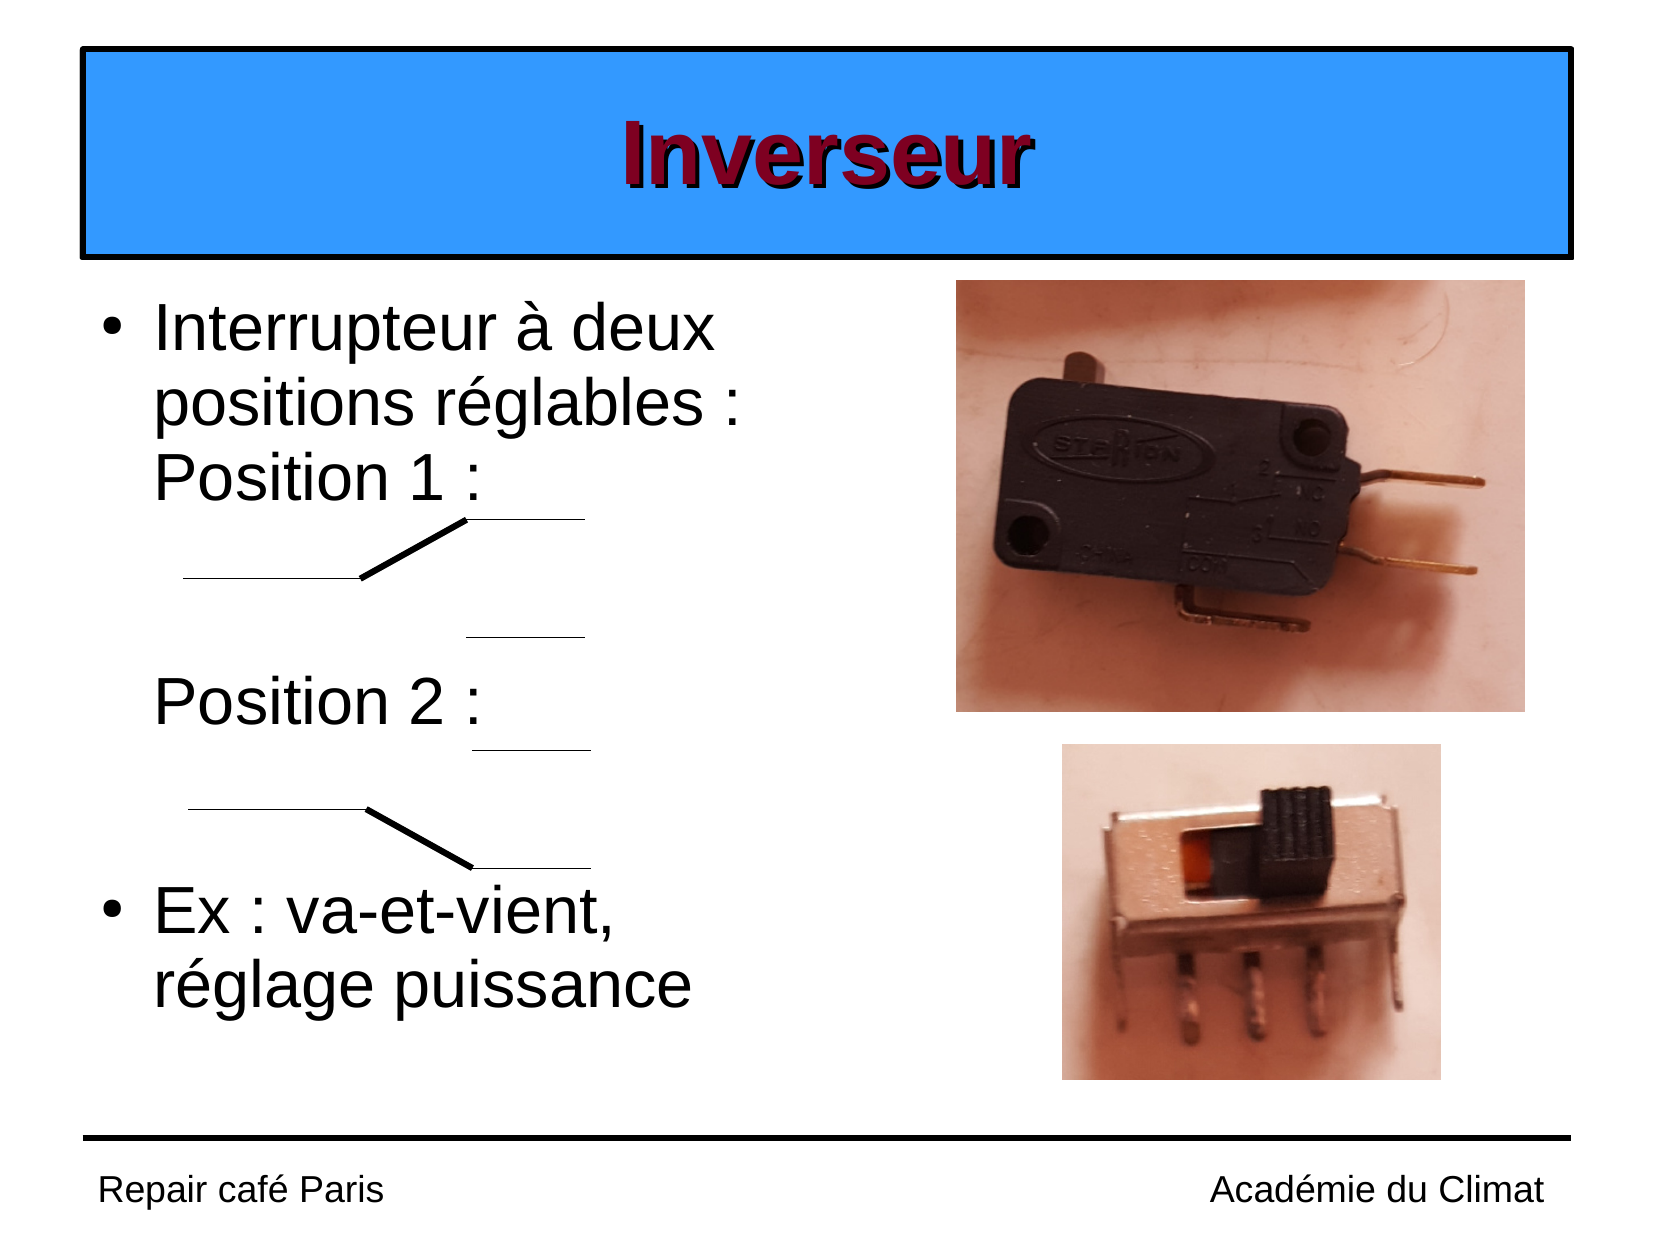

# Inverseur
Interrupteur à deux positions réglables :
Position 1 :
Position 2 :
Ex : va-et-vient, réglage puissance
Repair café Paris	Académie du Climat